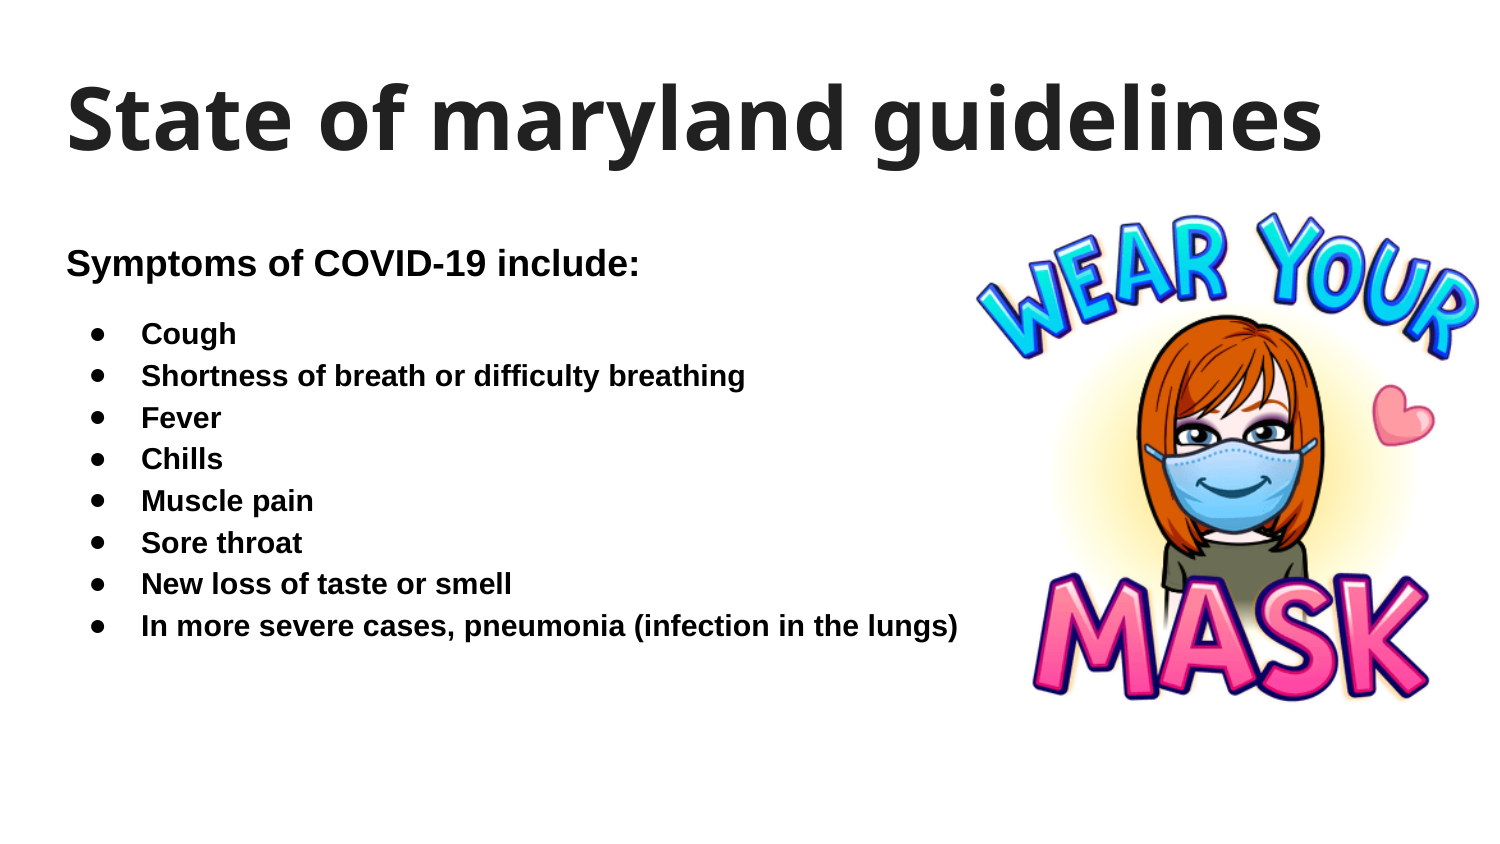

# State of maryland guidelines
Symptoms of COVID-19 include:
Cough
Shortness of breath or difficulty breathing
Fever
Chills
Muscle pain
Sore throat
New loss of taste or smell
In more severe cases, pneumonia (infection in the lungs)